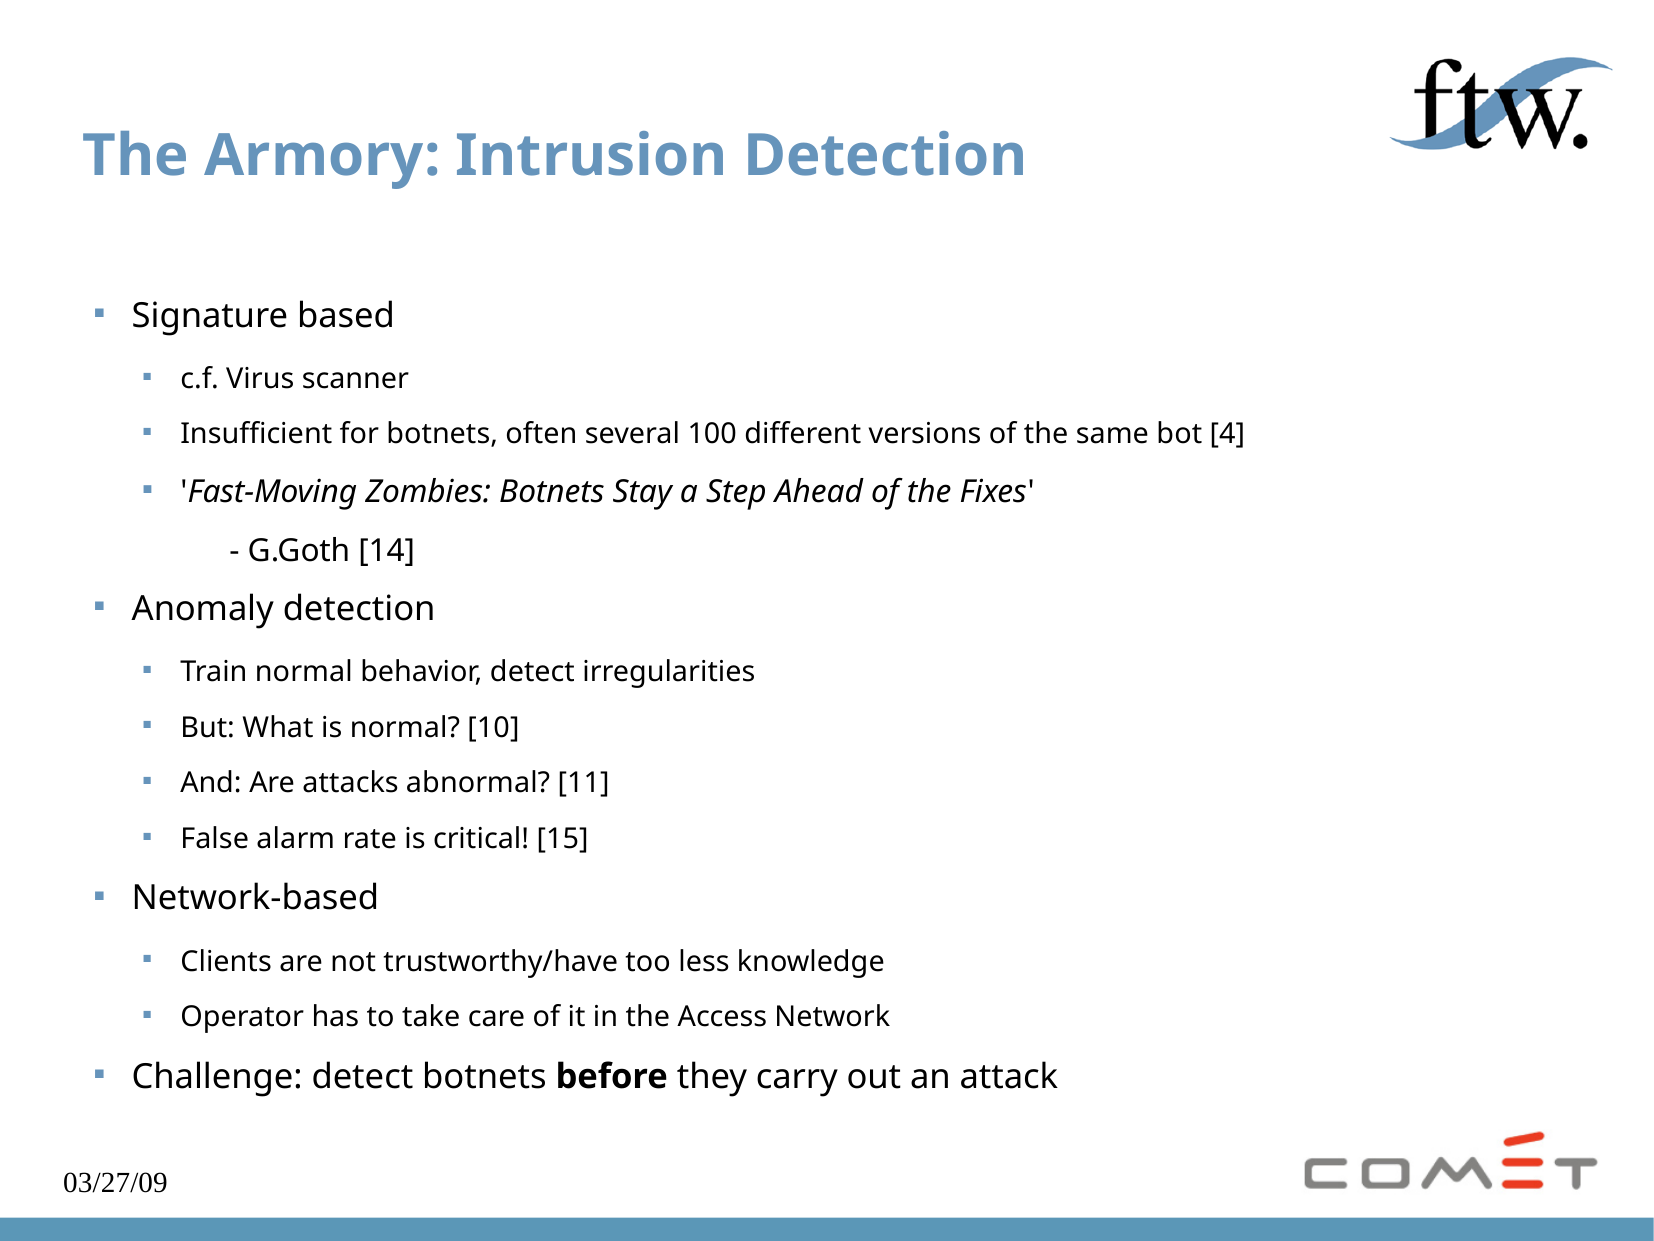

# The Armory: Intrusion Detection
Signature based
c.f. Virus scanner
Insufficient for botnets, often several 100 different versions of the same bot [4]
'Fast-Moving Zombies: Botnets Stay a Step Ahead of the Fixes'
- G.Goth [14]
Anomaly detection
Train normal behavior, detect irregularities
But: What is normal? [10]
And: Are attacks abnormal? [11]
False alarm rate is critical! [15]
Network-based
Clients are not trustworthy/have too less knowledge
Operator has to take care of it in the Access Network
Challenge: detect botnets before they carry out an attack